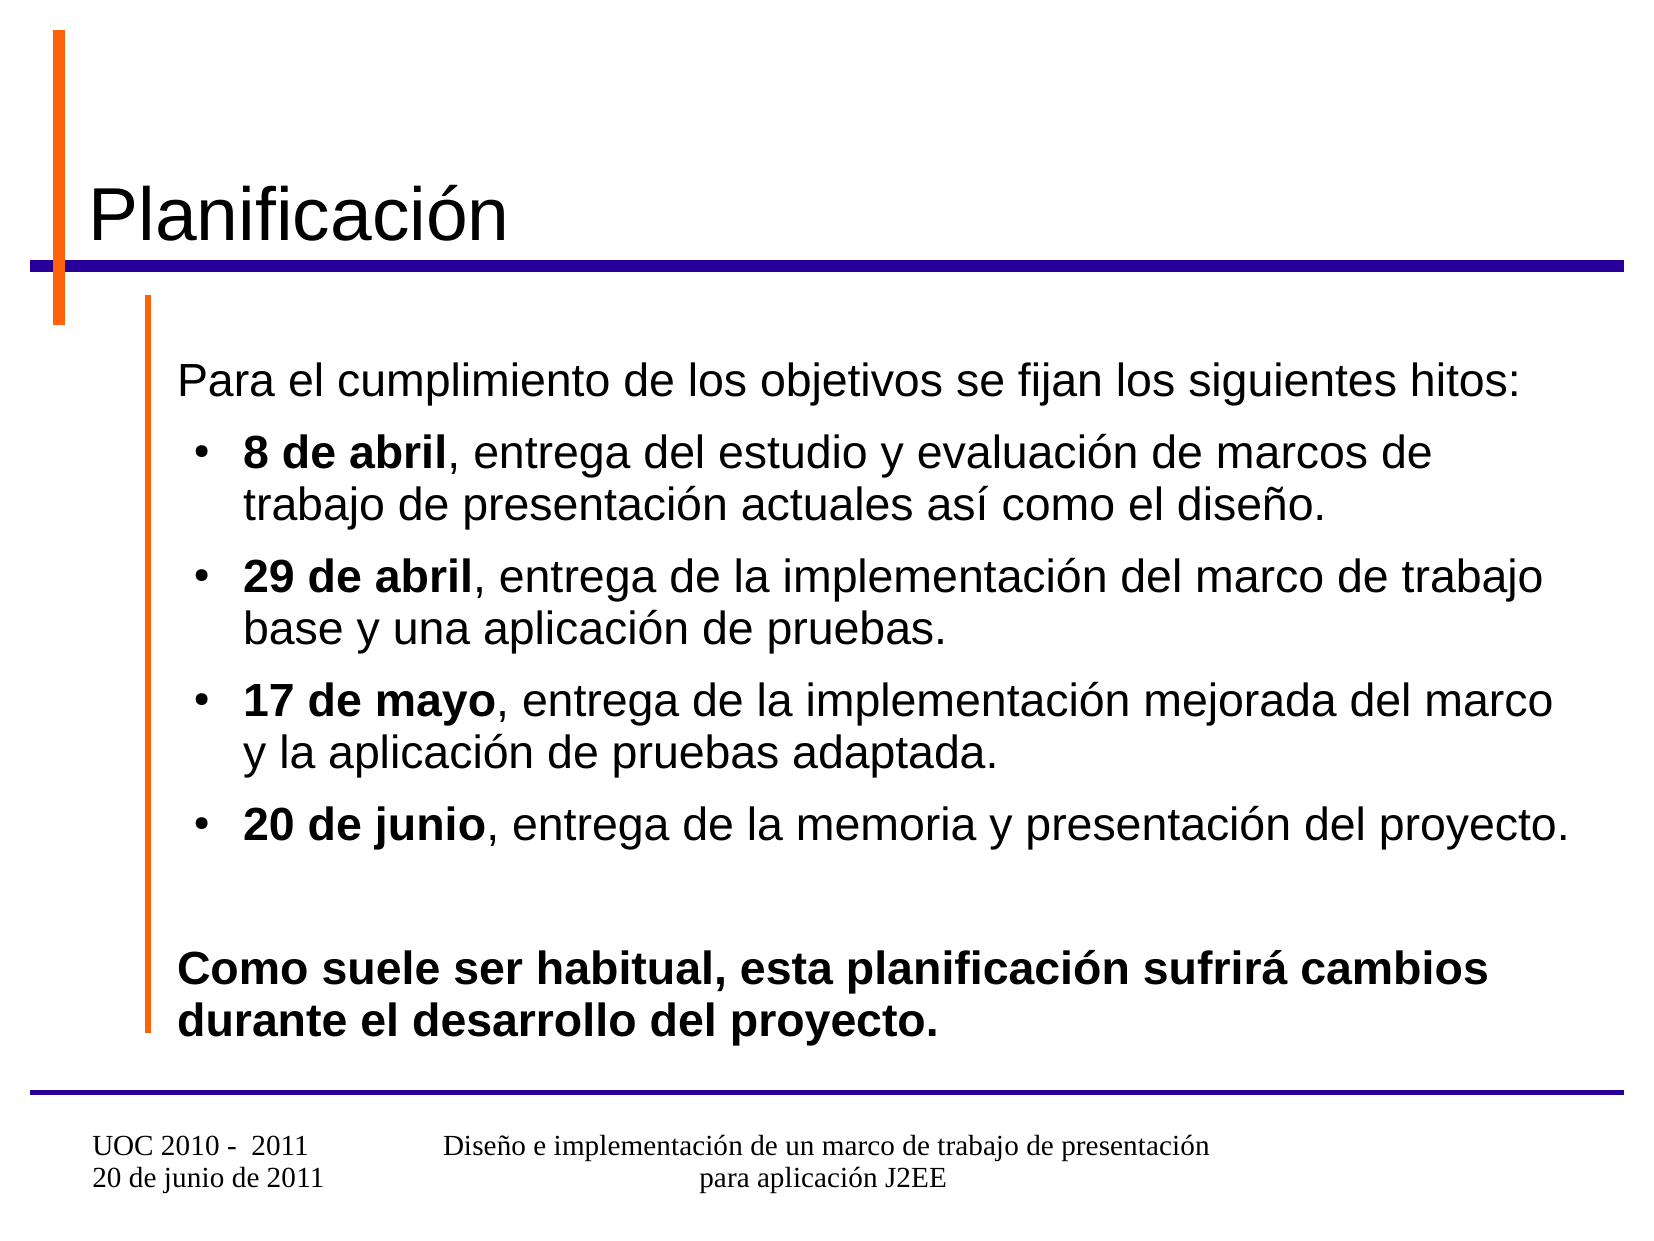

# Planificación
Para el cumplimiento de los objetivos se fijan los siguientes hitos:
8 de abril, entrega del estudio y evaluación de marcos de trabajo de presentación actuales así como el diseño.
29 de abril, entrega de la implementación del marco de trabajo base y una aplicación de pruebas.
17 de mayo, entrega de la implementación mejorada del marco y la aplicación de pruebas adaptada.
20 de junio, entrega de la memoria y presentación del proyecto.
Como suele ser habitual, esta planificación sufrirá cambios durante el desarrollo del proyecto.